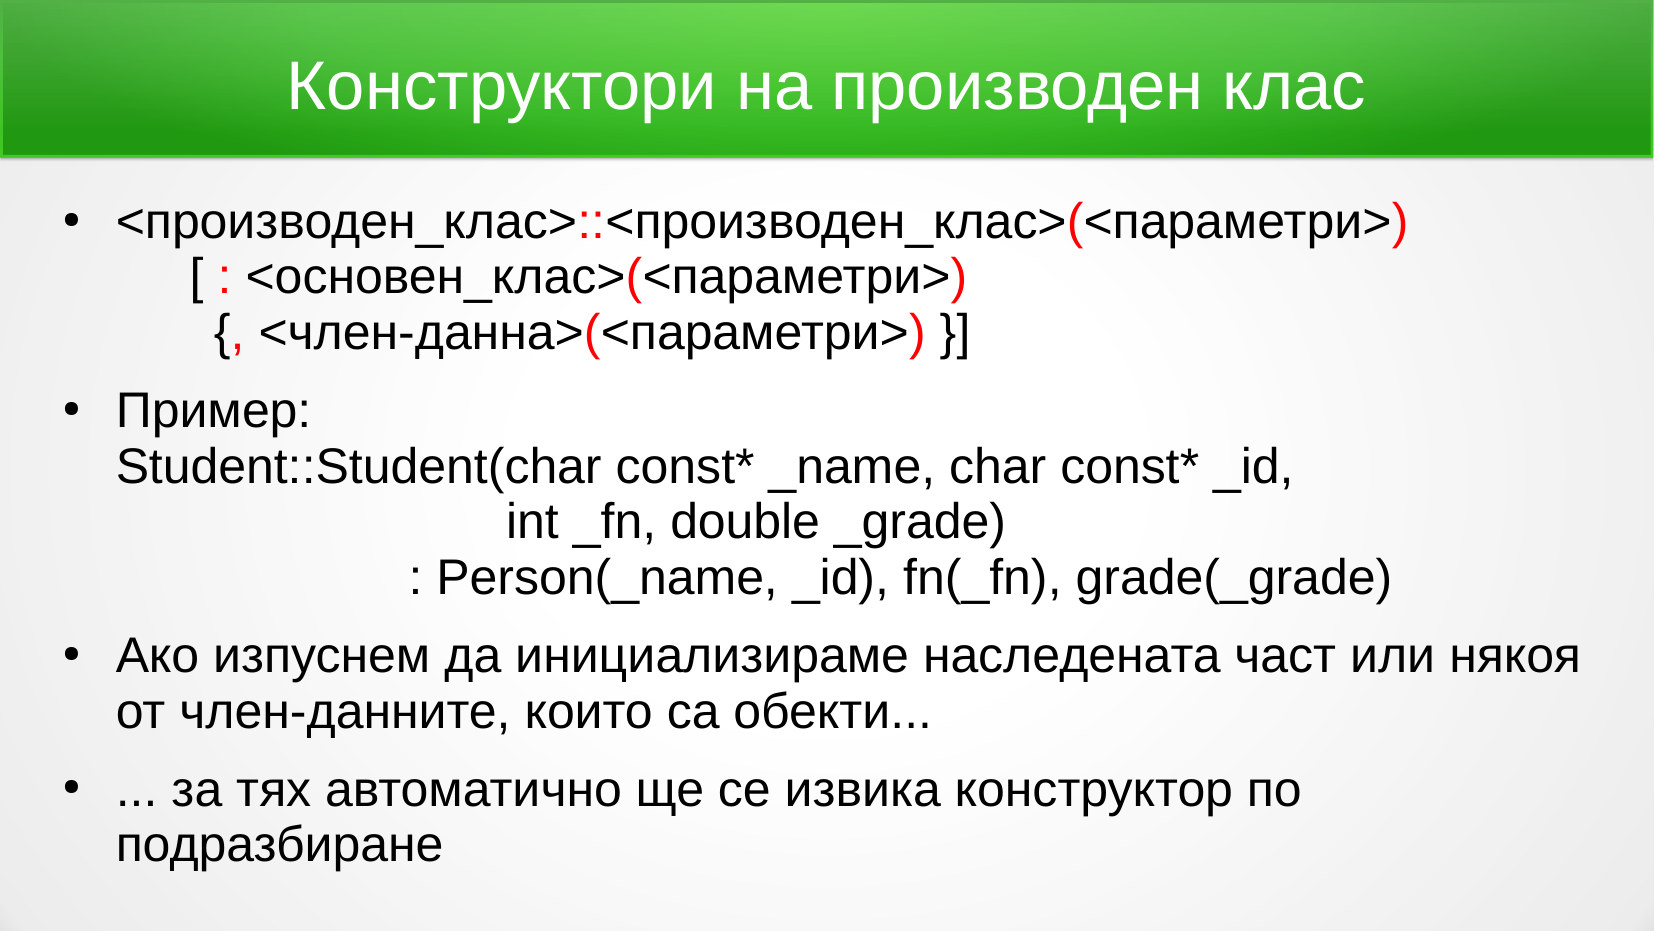

# Конструктори на производен клас
<производен_клас>::<производен_клас>(<параметри>)
	[ : <основен_клас>(<параметри>)
 {, <член-данна>(<параметри>) }]
Пример:
Student::Student(char const* _name, char const* _id,
 int _fn, double _grade)
 : Person(_name, _id), fn(_fn), grade(_grade)
Ако изпуснем да инициализираме наследената част или някоя от член-данните, които са обекти...
... за тях автоматично ще се извика конструктор по подразбиране